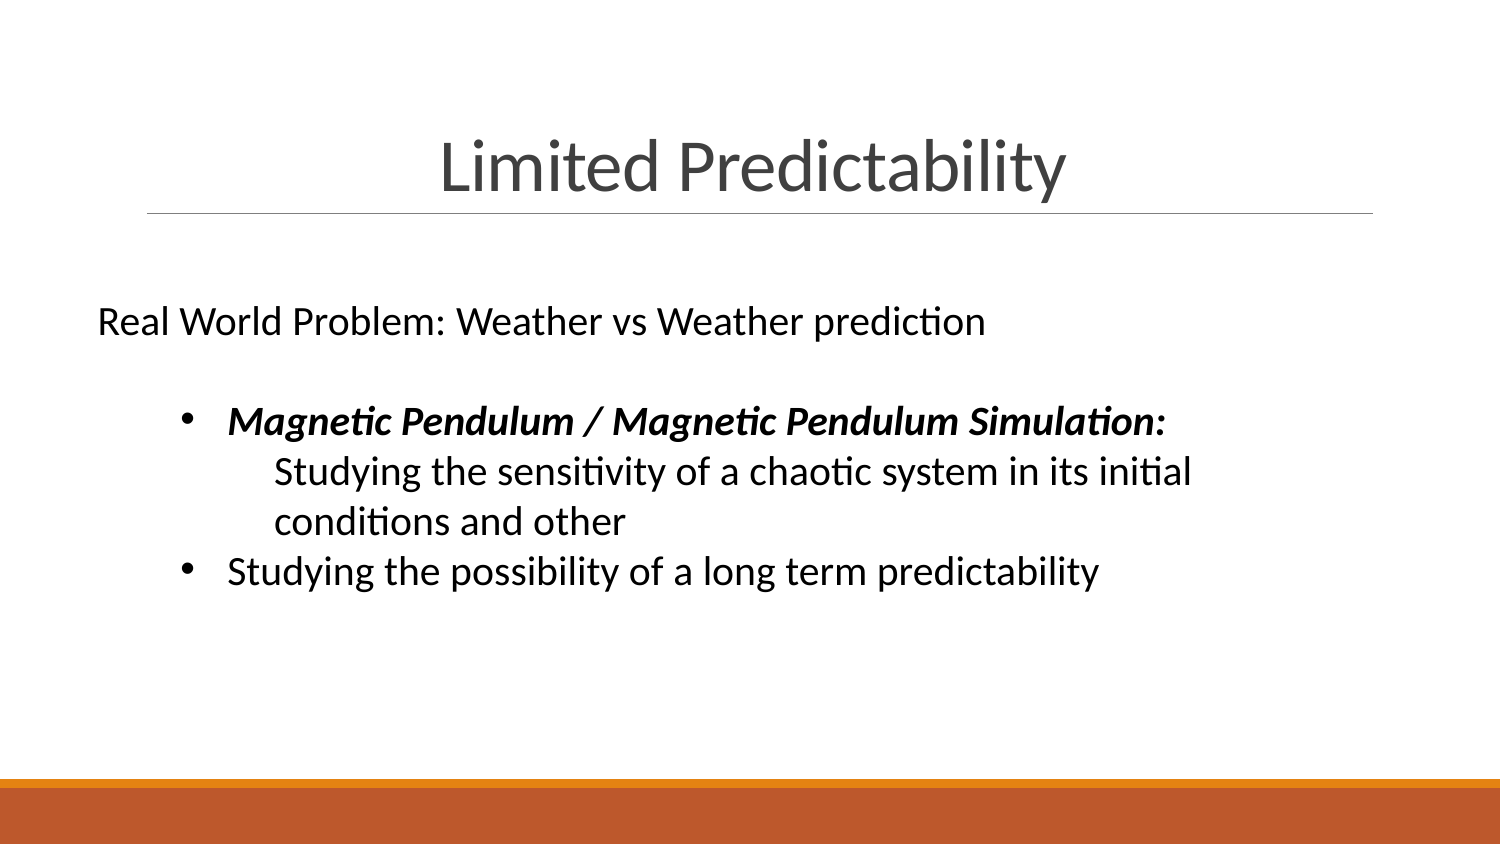

# Limited Predictability
Real World Problem: Weather vs Weather prediction
Magnetic Pendulum / Magnetic Pendulum Simulation: Studying the sensitivity of a chaotic system in its initial conditions and other
Studying the possibility of a long term predictability